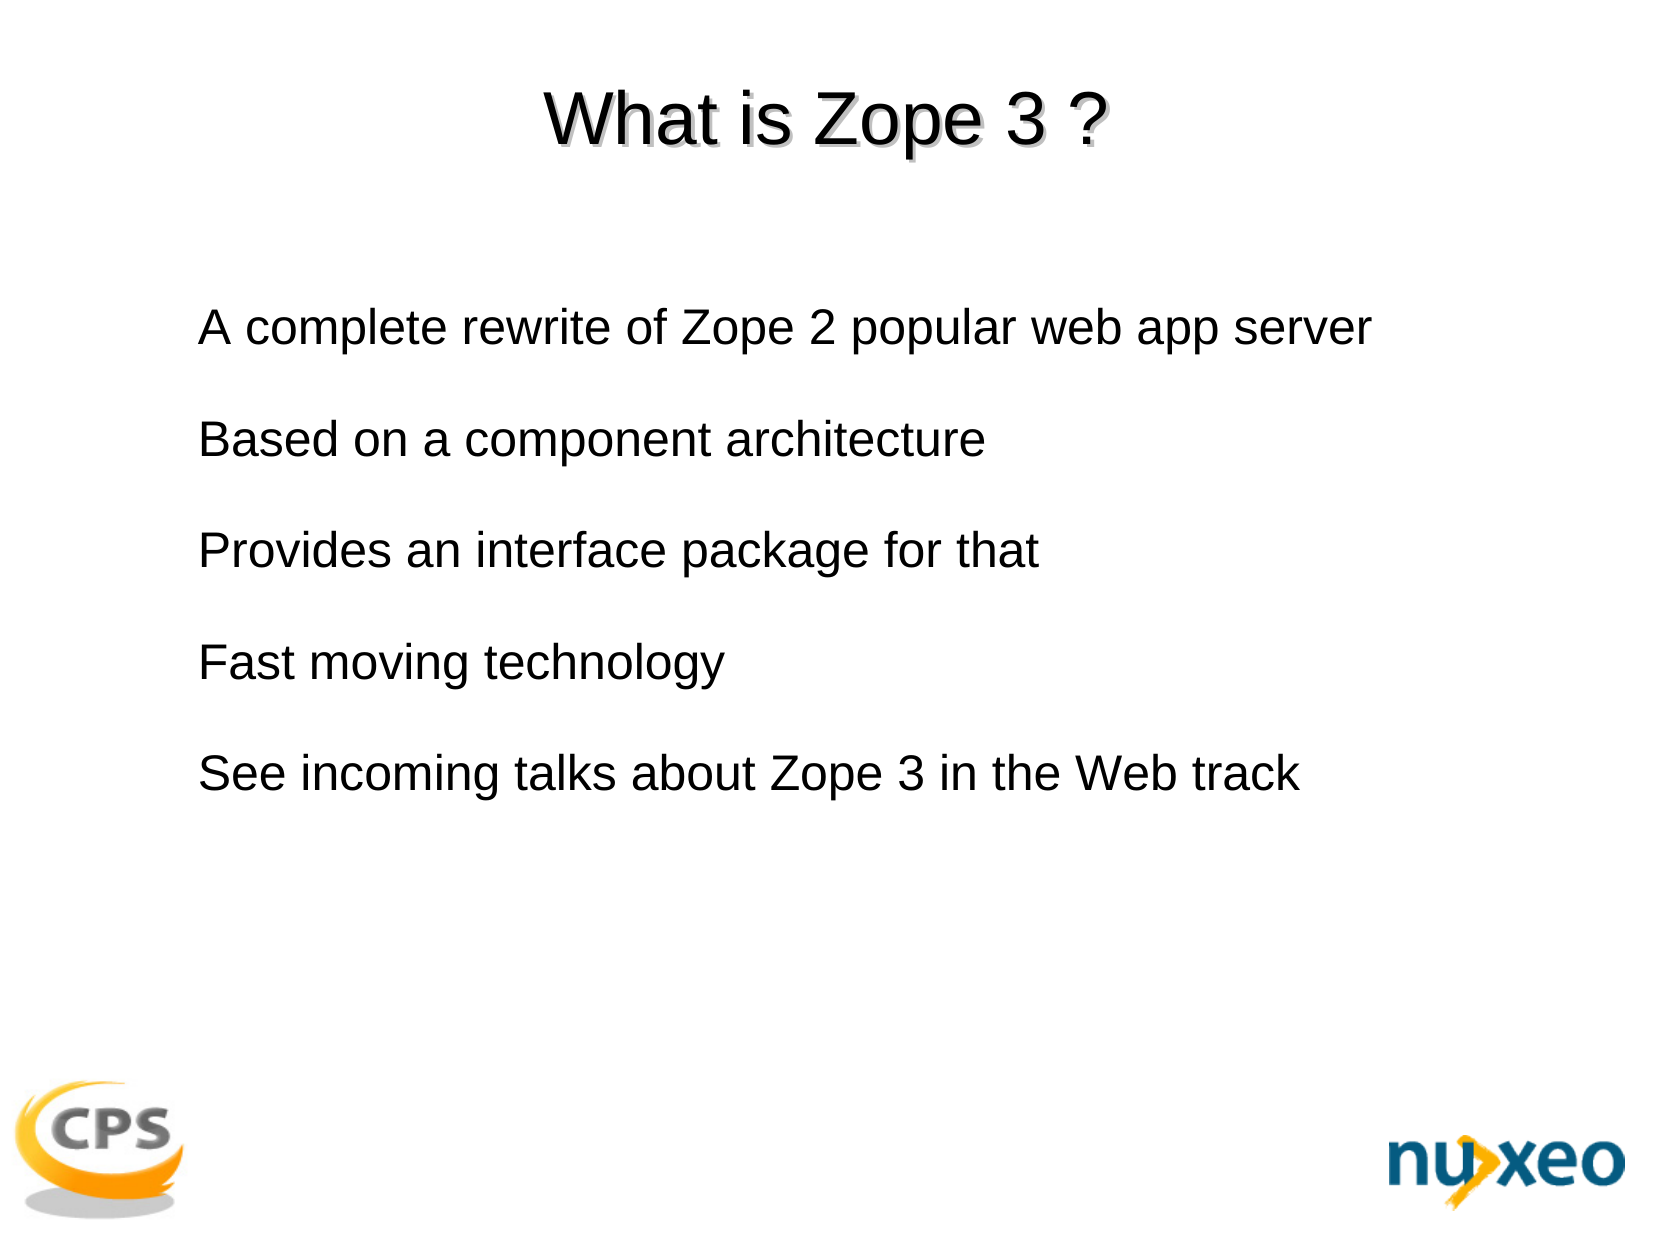

What is Zope 3 ?
A complete rewrite of Zope 2 popular web app server
Based on a component architecture
Provides an interface package for that
Fast moving technology
See incoming talks about Zope 3 in the Web track